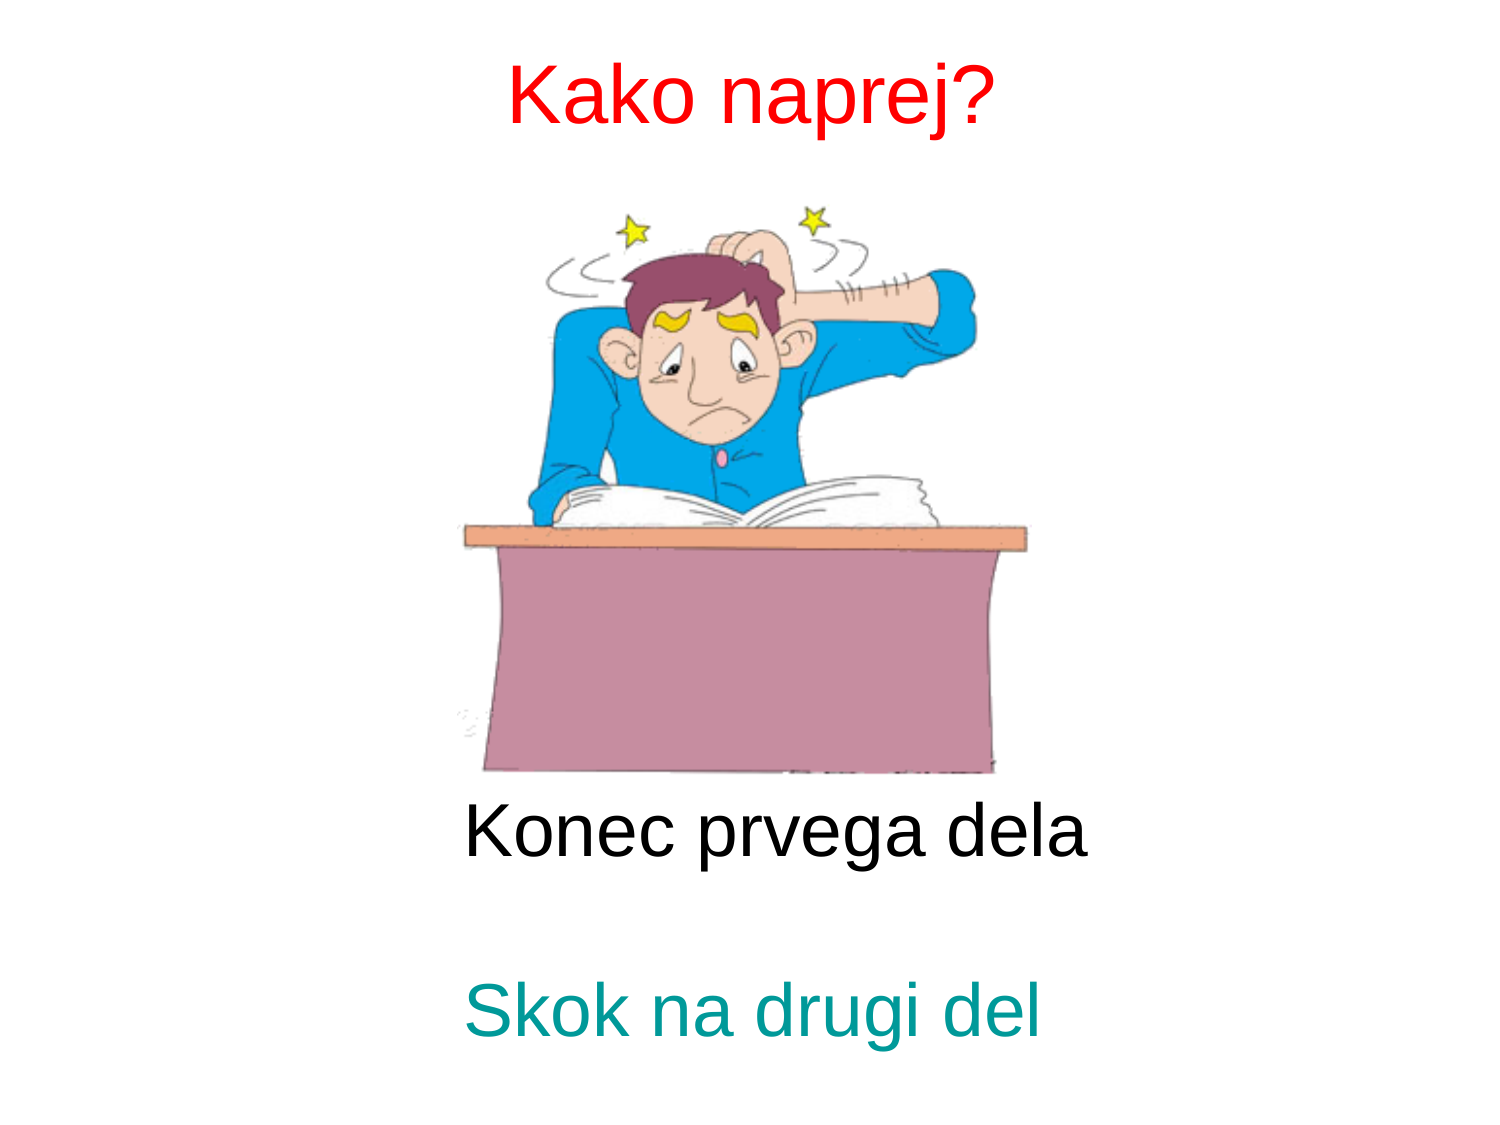

# Kako naprej?
Konec prvega dela
Skok na drugi del